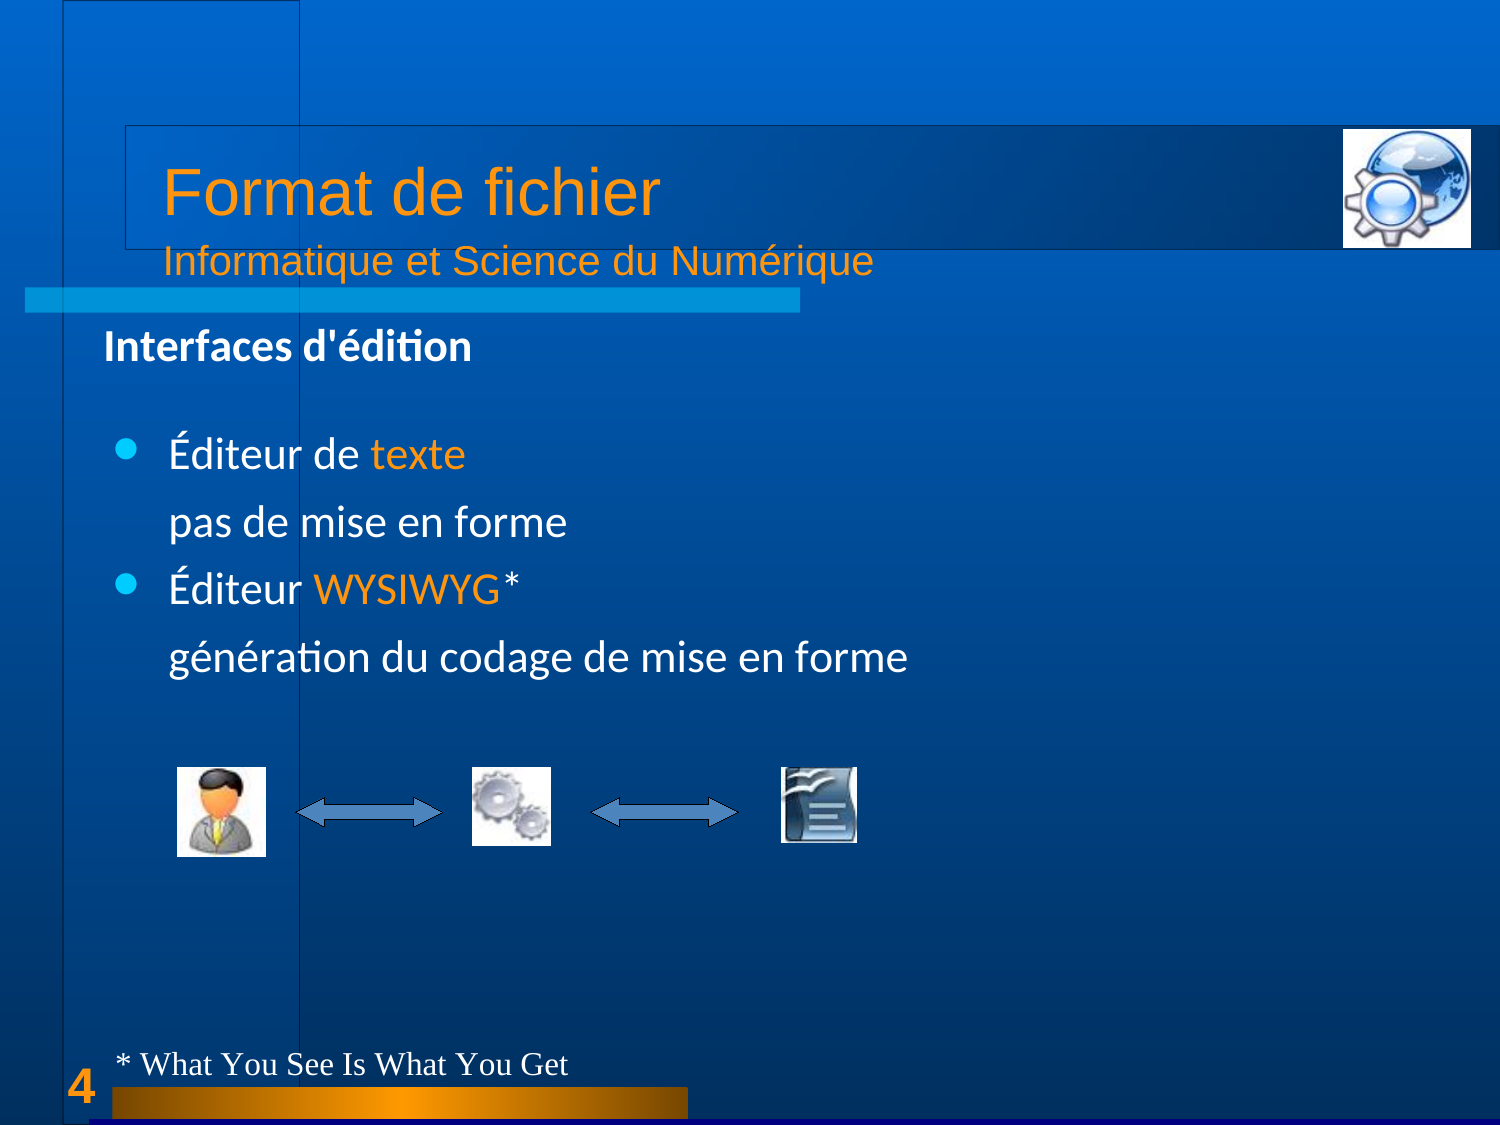

Interfaces d'édition
Éditeur de texte
pas de mise en forme
Éditeur WYSIWYG*
génération du codage de mise en forme
* What You See Is What You Get